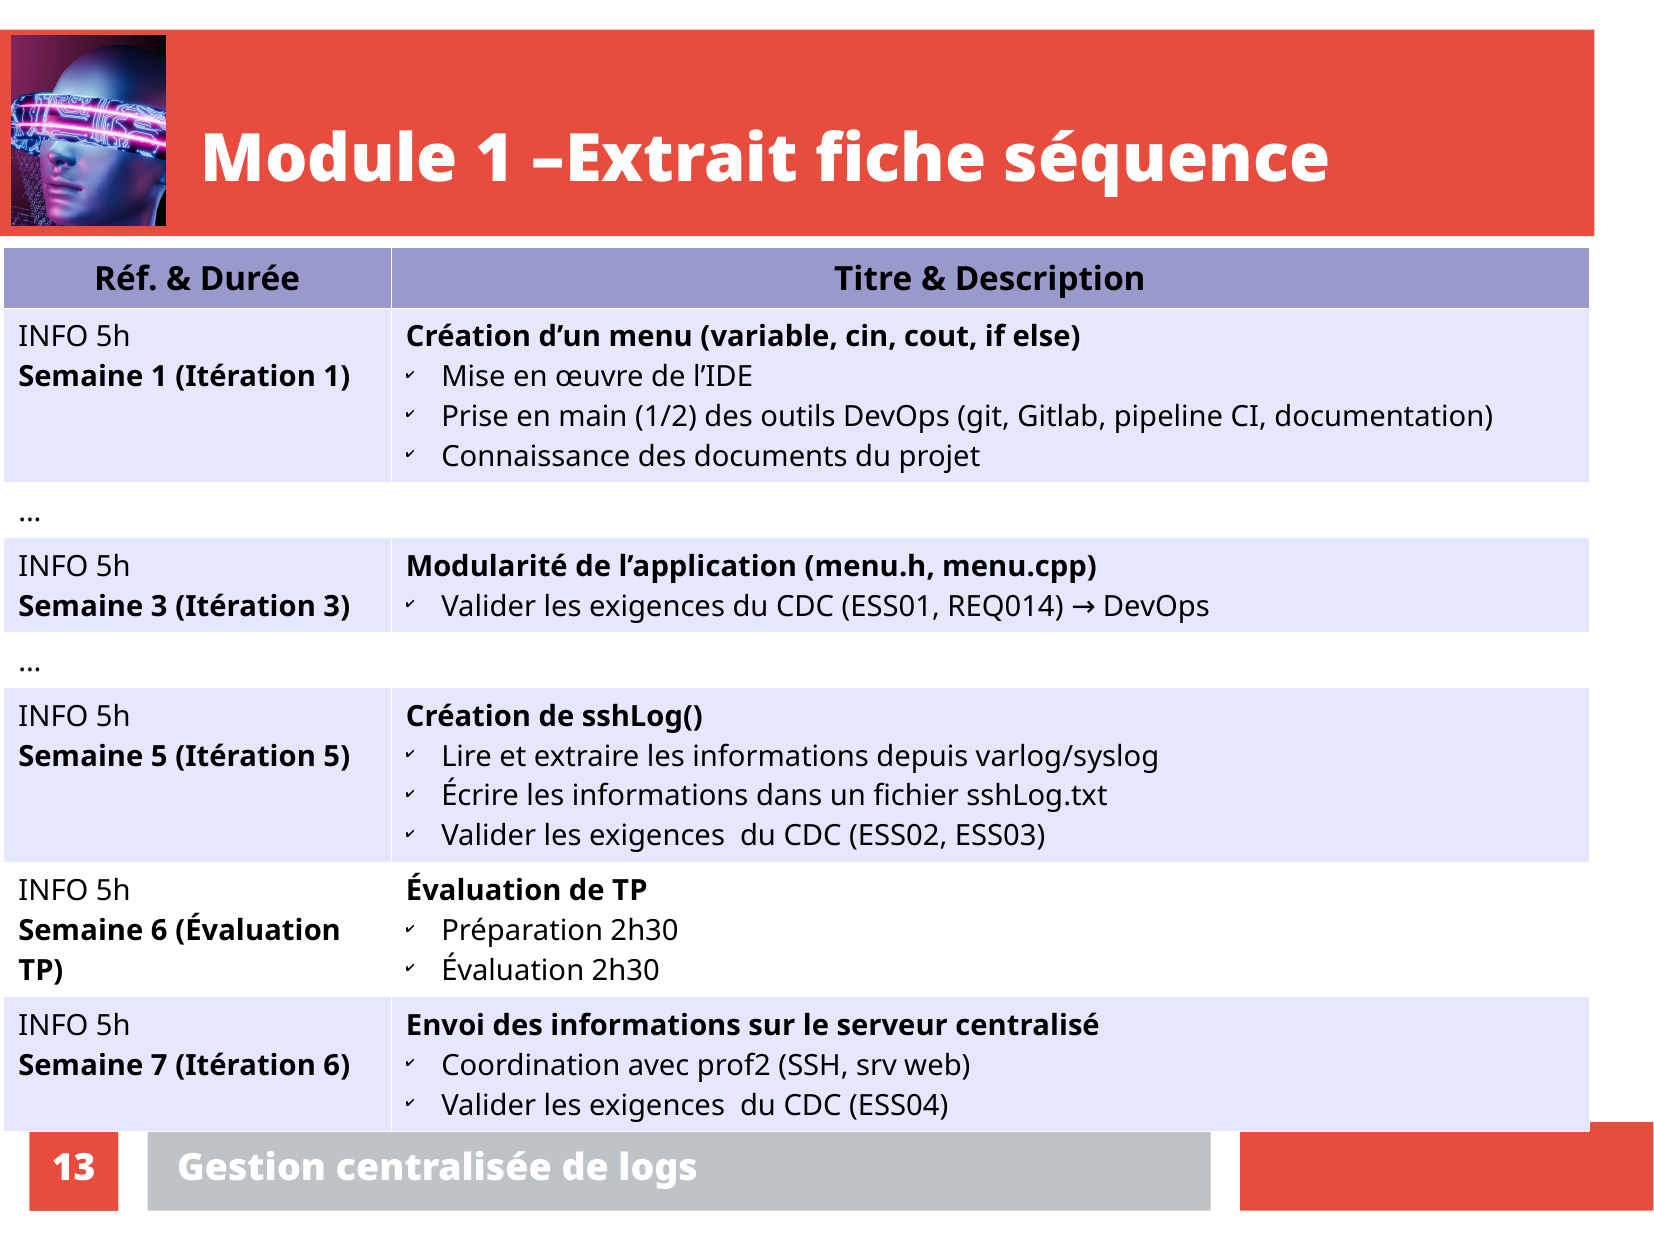

# Module 1 –Extrait fiche séquence
| Réf. & Durée | Titre & Description |
| --- | --- |
| INFO 5h Semaine 1 (Itération 1) | Création d’un menu (variable, cin, cout, if else) Mise en œuvre de l’IDE Prise en main (1/2) des outils DevOps (git, Gitlab, pipeline CI, documentation) Connaissance des documents du projet |
| ... | |
| INFO 5h Semaine 3 (Itération 3) | Modularité de l’application (menu.h, menu.cpp) Valider les exigences du CDC (ESS01, REQ014) → DevOps |
| ... | |
| INFO 5h Semaine 5 (Itération 5) | Création de sshLog() Lire et extraire les informations depuis varlog/syslog Écrire les informations dans un fichier sshLog.txt Valider les exigences du CDC (ESS02, ESS03) |
| INFO 5h Semaine 6 (Évaluation TP) | Évaluation de TP Préparation 2h30 Évaluation 2h30 |
| INFO 5h Semaine 7 (Itération 6) | Envoi des informations sur le serveur centralisé Coordination avec prof2 (SSH, srv web) Valider les exigences du CDC (ESS04) |
13
Gestion centralisée de logs